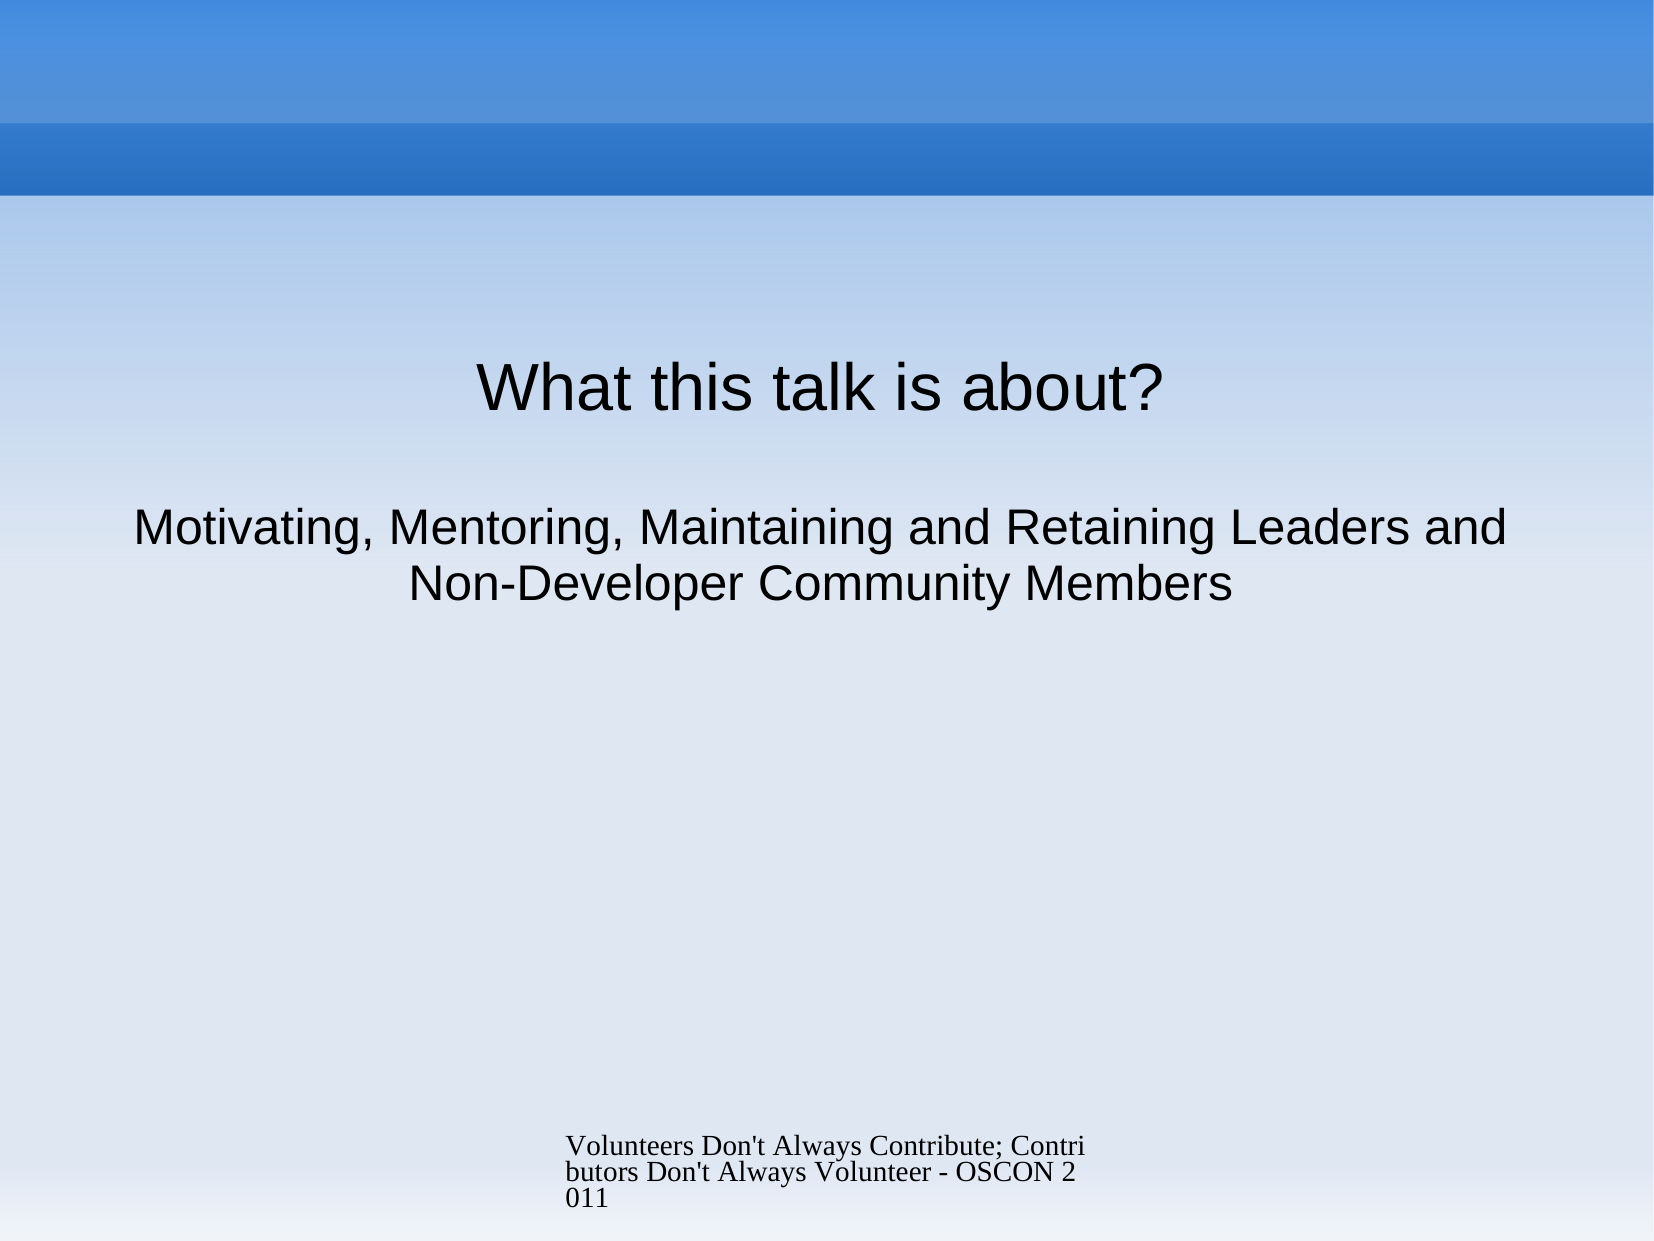

# What this talk is about?
Motivating, Mentoring, Maintaining and Retaining Leaders and Non-Developer Community Members
Volunteers Don't Always Contribute; Contributors Don't Always Volunteer - OSCON 2011